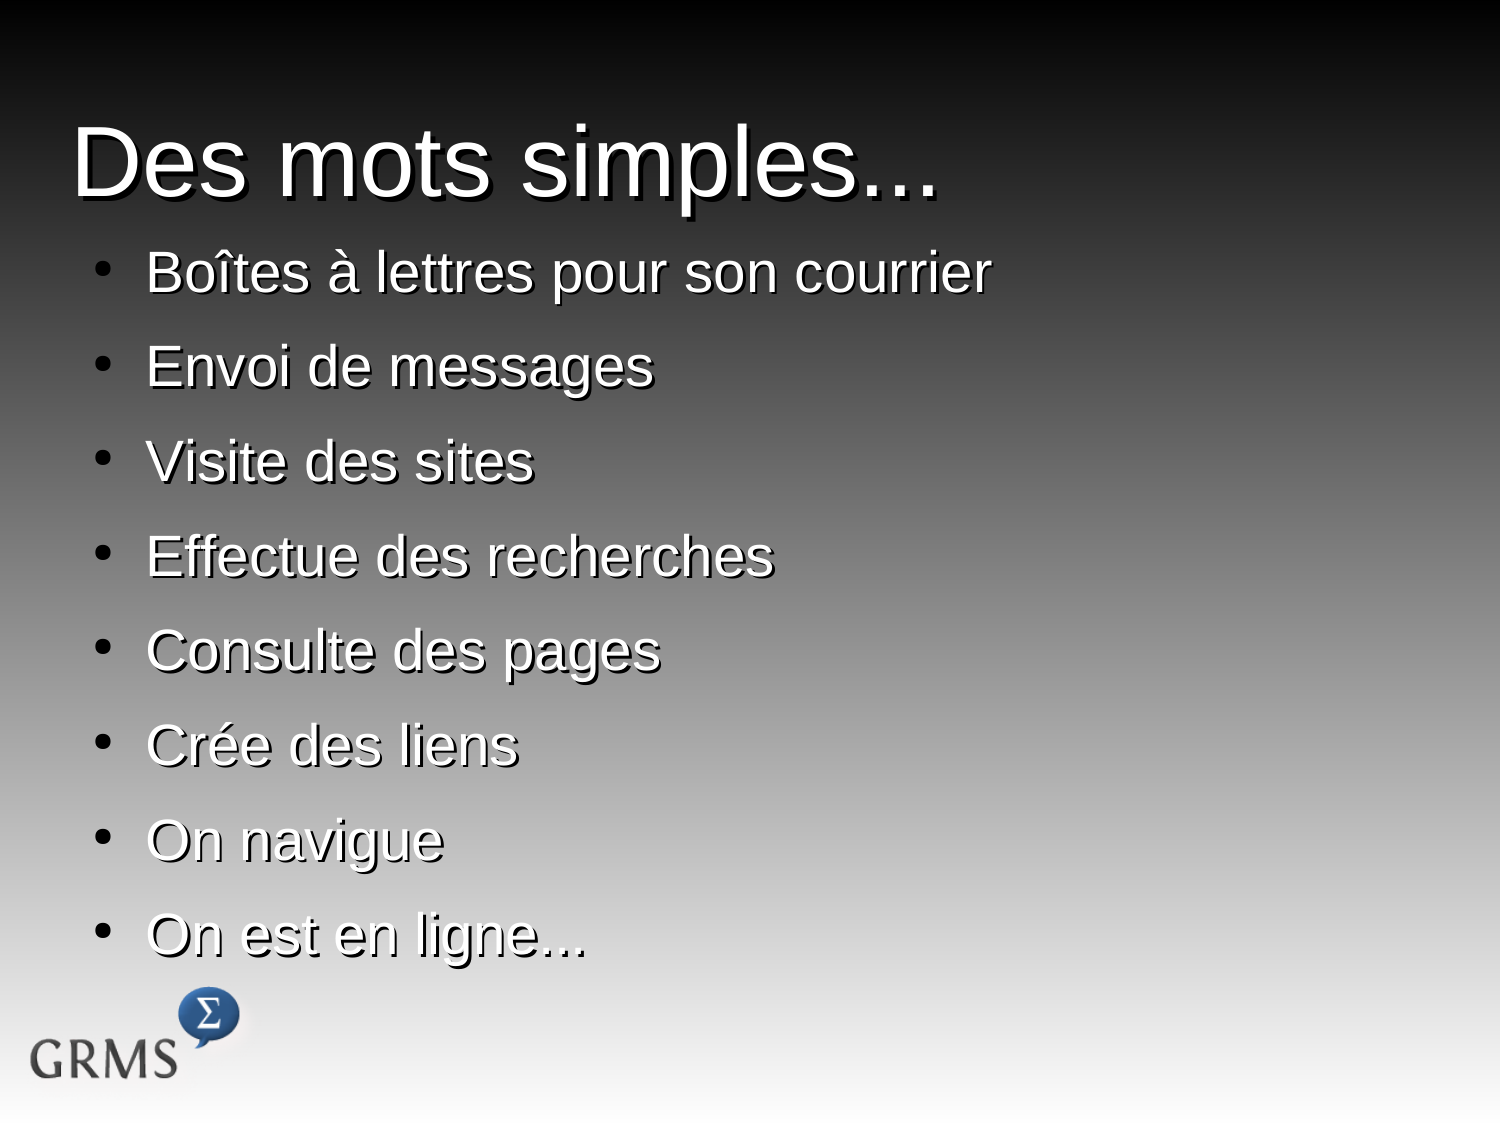

# Des mots simples...
Boîtes à lettres pour son courrier
Envoi de messages
Visite des sites
Effectue des recherches
Consulte des pages
Crée des liens
On navigue
On est en ligne...